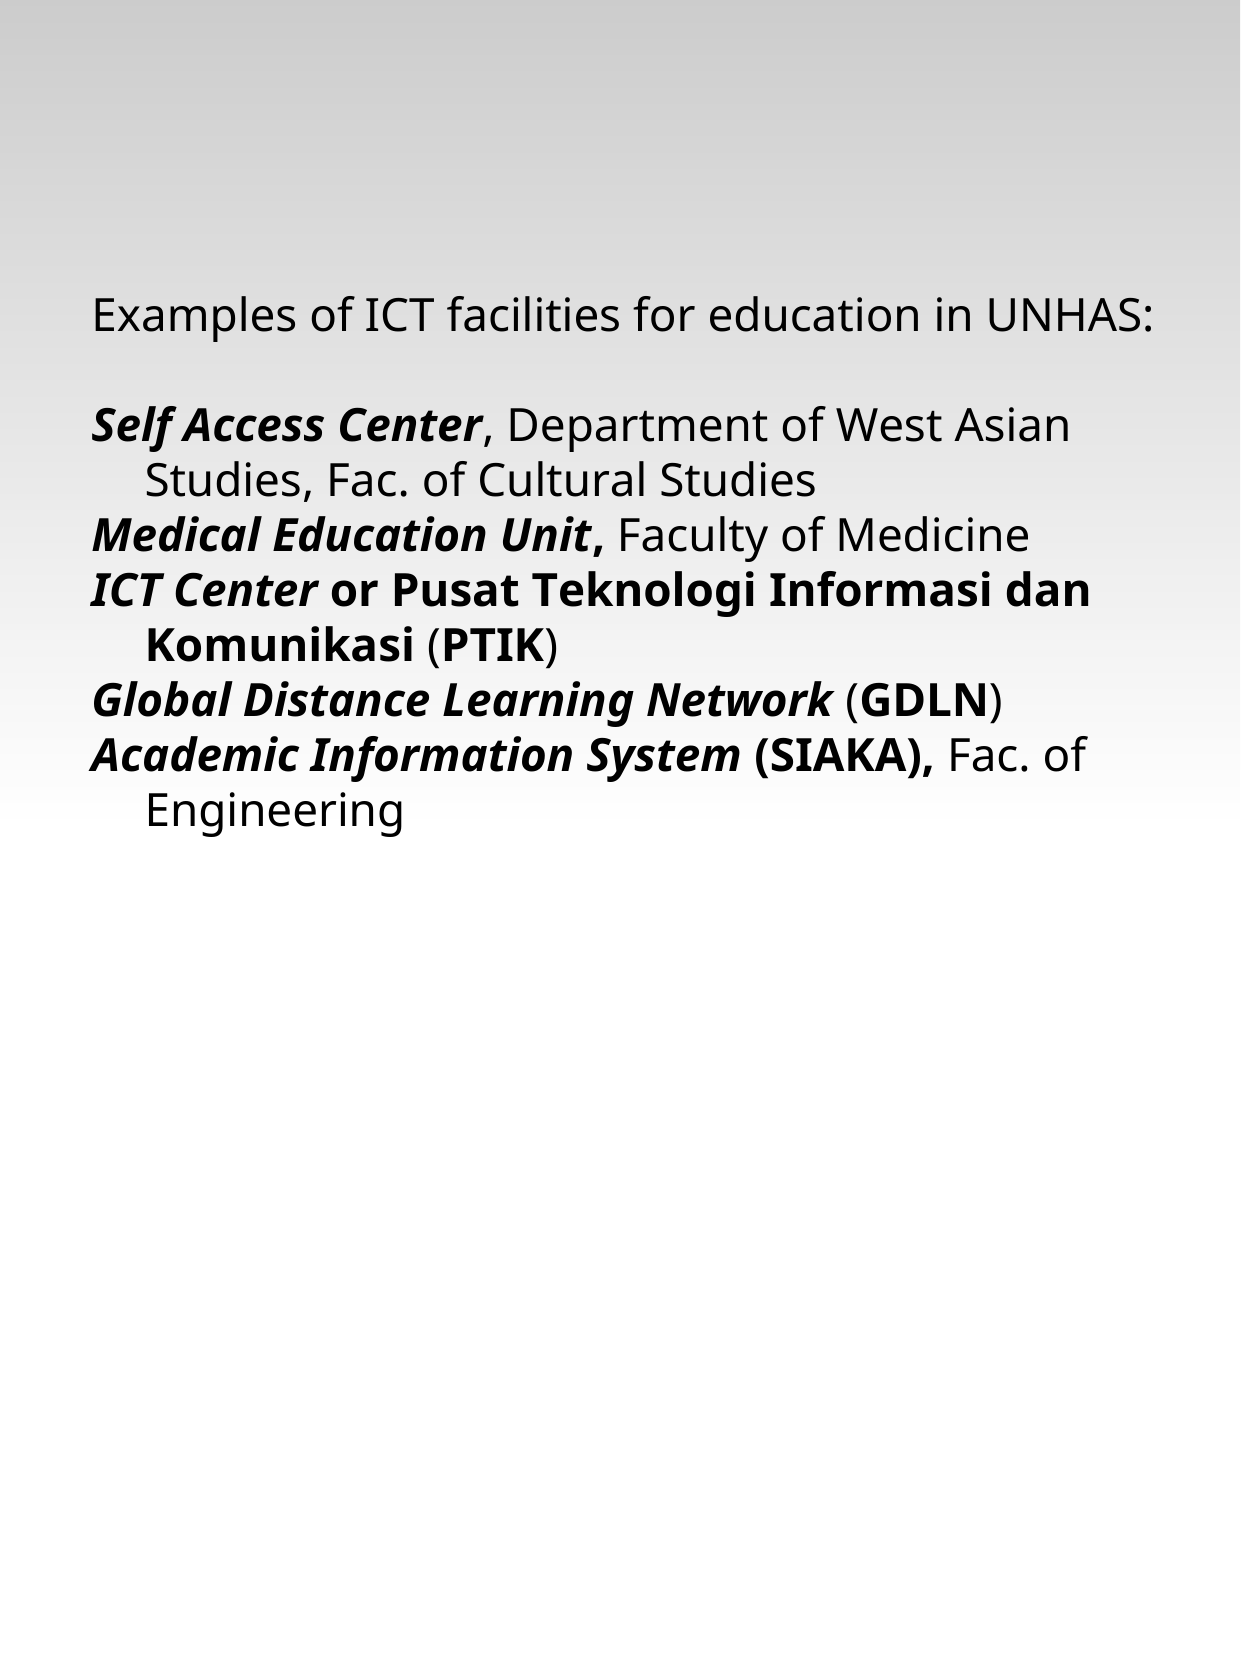

Examples of ICT facilities for education in UNHAS:
Self Access Center, Department of West Asian Studies, Fac. of Cultural Studies
Medical Education Unit, Faculty of Medicine
ICT Center or Pusat Teknologi Informasi dan Komunikasi (PTIK)
Global Distance Learning Network (GDLN)
Academic Information System (SIAKA), Fac. of Engineering